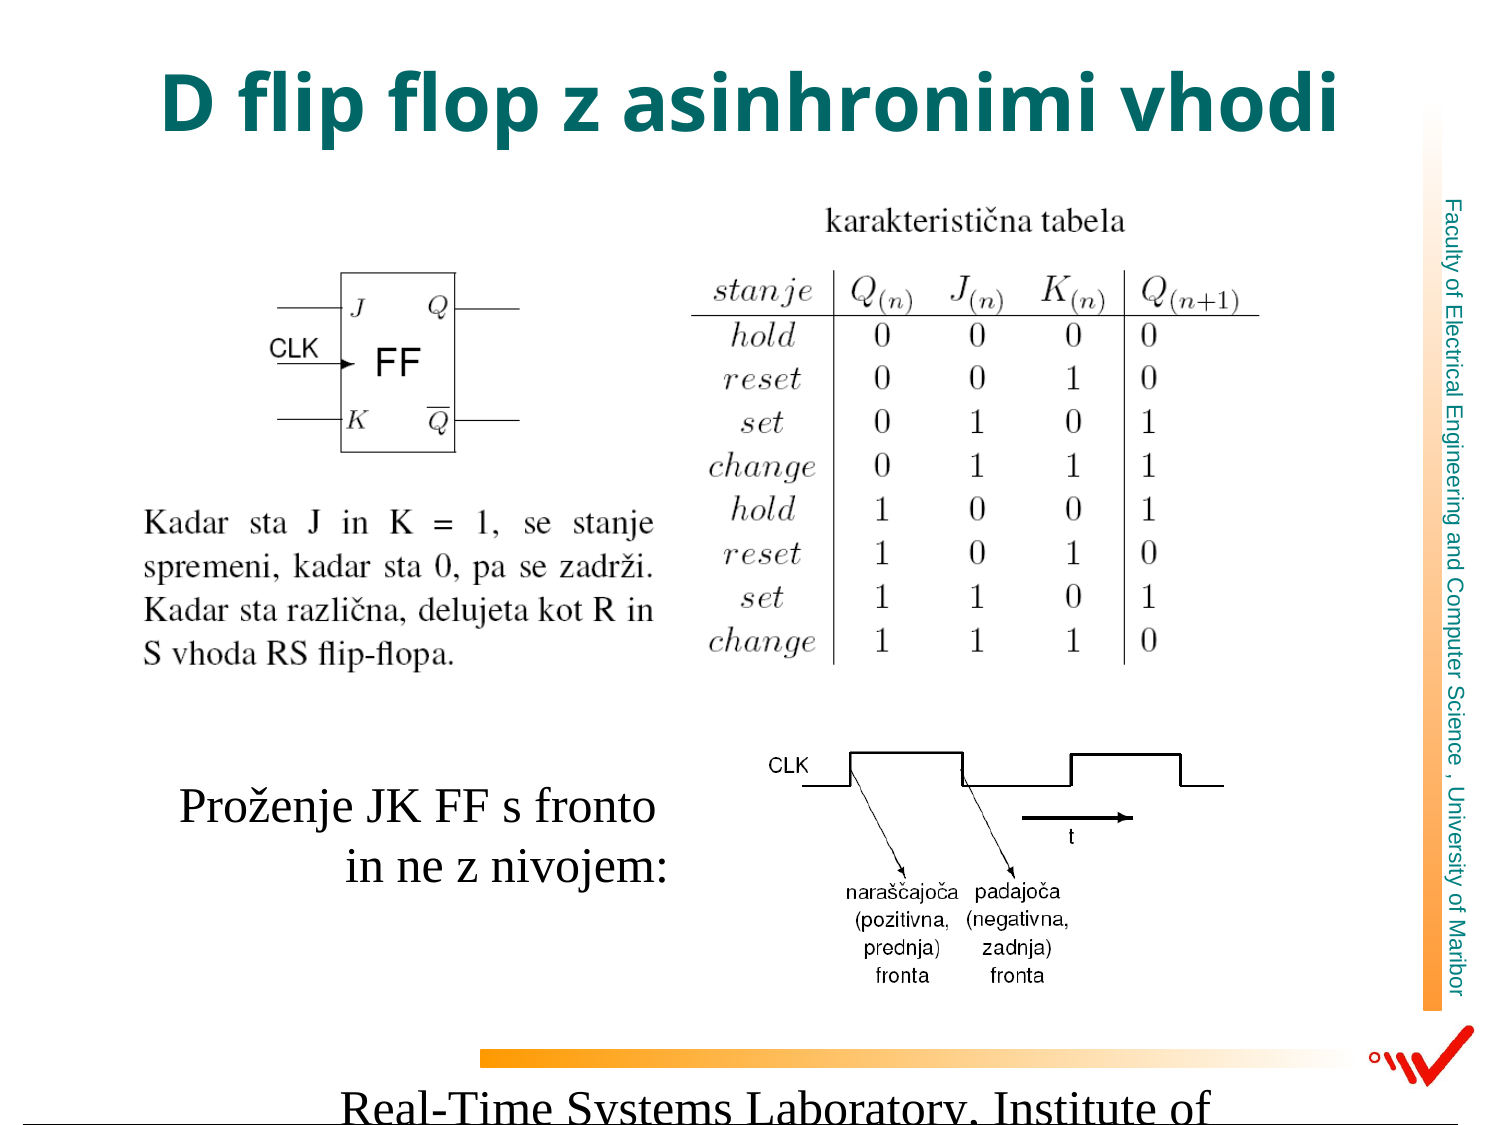

# D flip flop z asinhronimi vhodi
Proženje JK FF s fronto
in ne z nivojem: